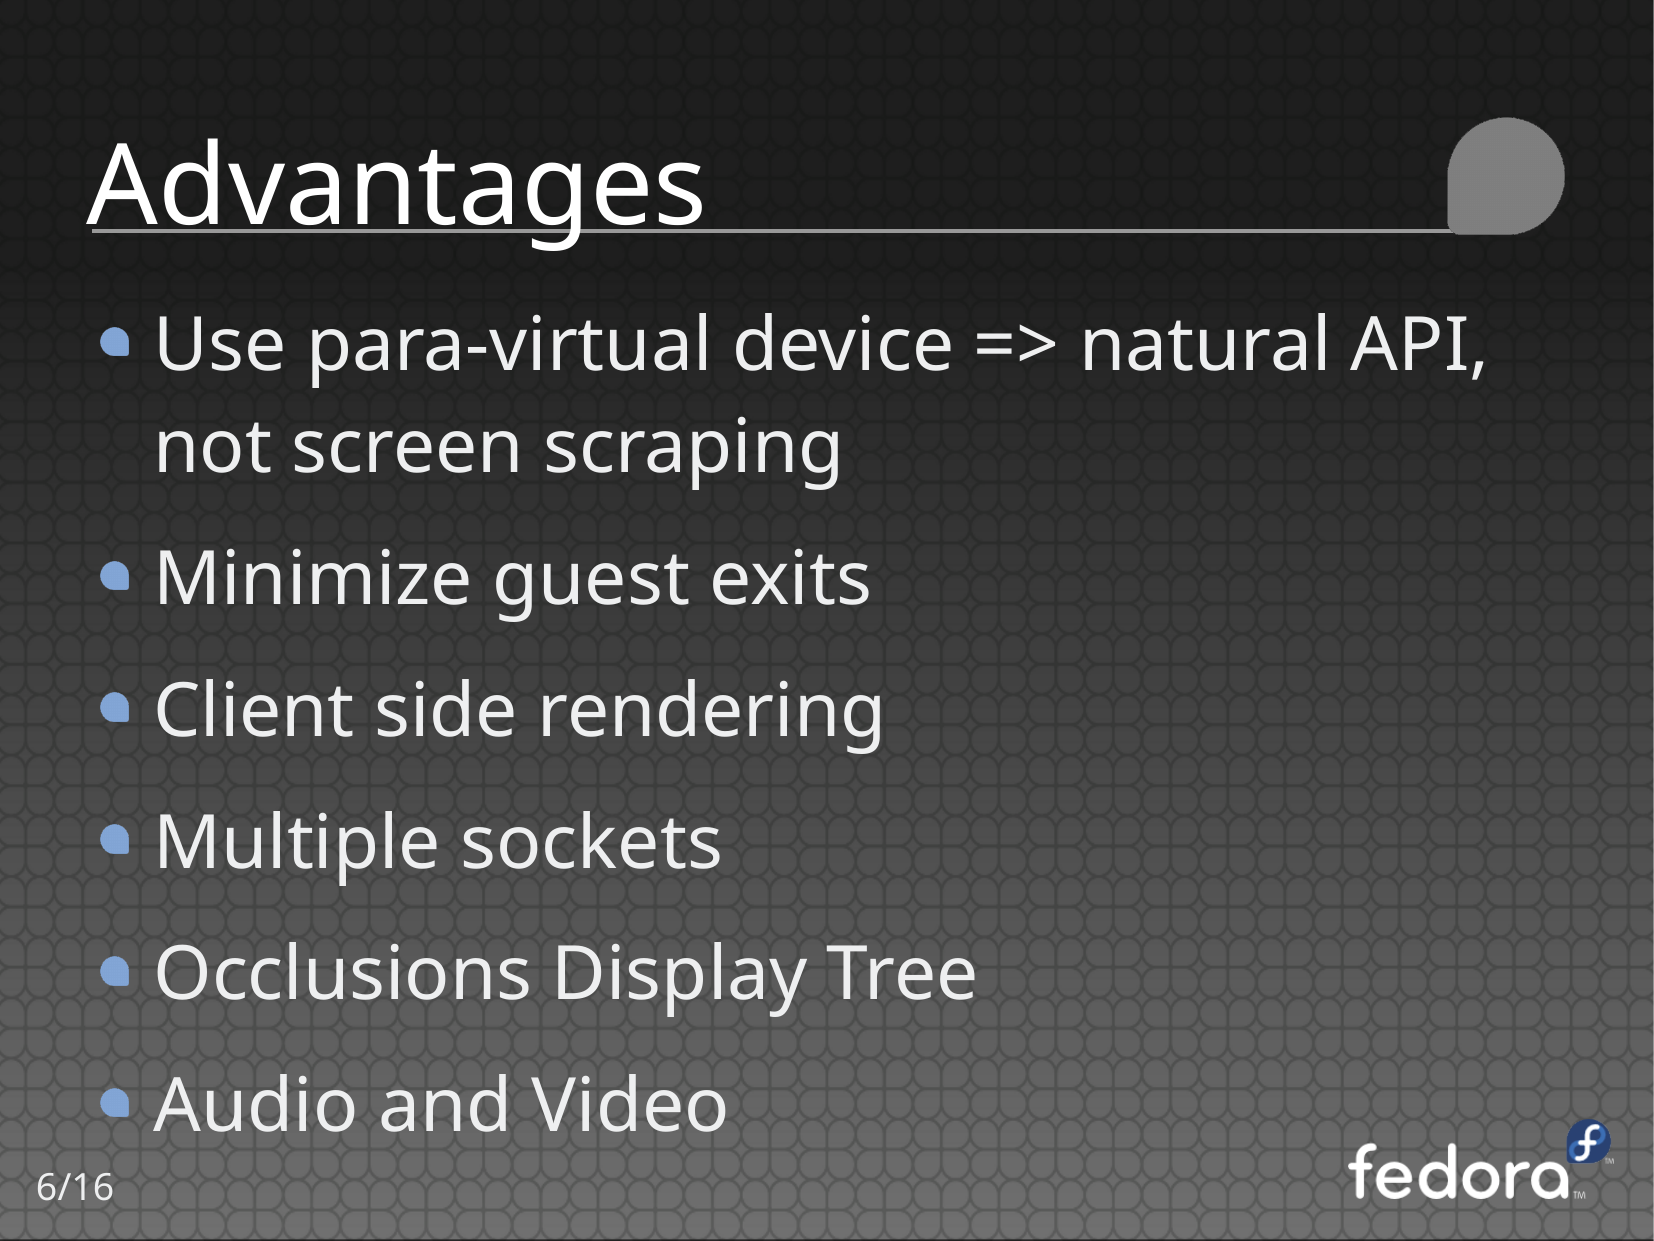

# Advantages
Use para-virtual device => natural API, not screen scraping
Minimize guest exits
Client side rendering
Multiple sockets
Occlusions Display Tree
Audio and Video